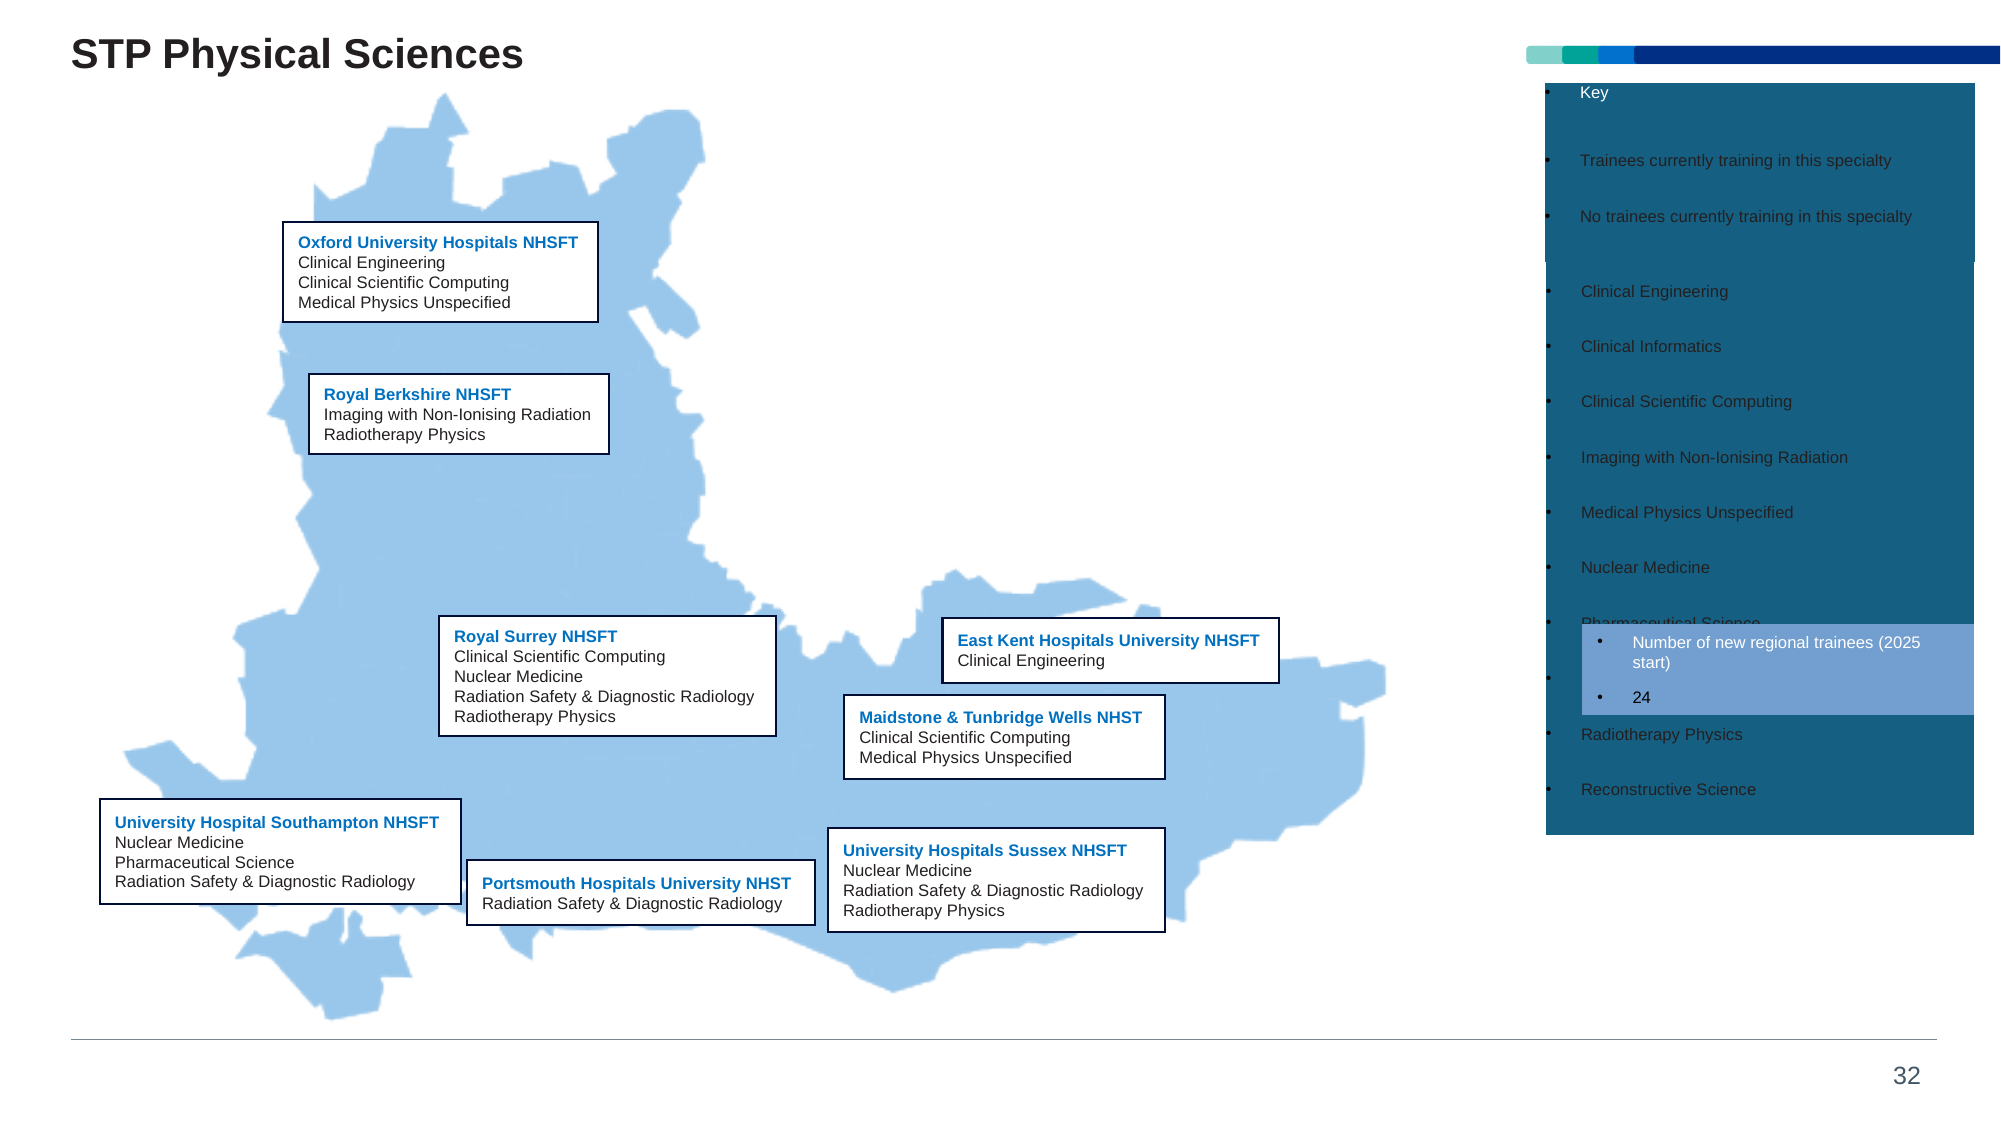

# STP Physical Sciences
| Key | |
| --- | --- |
| Trainees currently training in this specialty | |
| No trainees currently training in this specialty | |
| Specialty | |
| --- | --- |
| Clinical Engineering | |
| Clinical Informatics | |
| Clinical Scientific Computing | |
| Imaging with Non-Ionising Radiation | |
| Medical Physics Unspecified | |
| Nuclear Medicine | |
| Pharmaceutical Science | |
| Radiation Safety & Diagnostic Radiology | |
| Radiotherapy Physics | |
| Reconstructive Science | |
Oxford University Hospitals NHSFT
Clinical Engineering
Clinical Scientific Computing
Medical Physics Unspecified
Royal Berkshire NHSFT
Imaging with Non-Ionising Radiation
Radiotherapy Physics
Royal Surrey NHSFT
Clinical Scientific Computing
Nuclear Medicine
Radiation Safety & Diagnostic Radiology
Radiotherapy Physics
East Kent Hospitals University NHSFT
Clinical Engineering
| Number of new regional trainees (2025 start) |
| --- |
| 24 |
Maidstone & Tunbridge Wells NHST
Clinical Scientific Computing
Medical Physics Unspecified
University Hospital Southampton NHSFT
Nuclear Medicine
Pharmaceutical Science
Radiation Safety & Diagnostic Radiology
University Hospitals Sussex NHSFT
Nuclear Medicine
Radiation Safety & Diagnostic Radiology
Radiotherapy Physics
Portsmouth Hospitals University NHST
Radiation Safety & Diagnostic Radiology